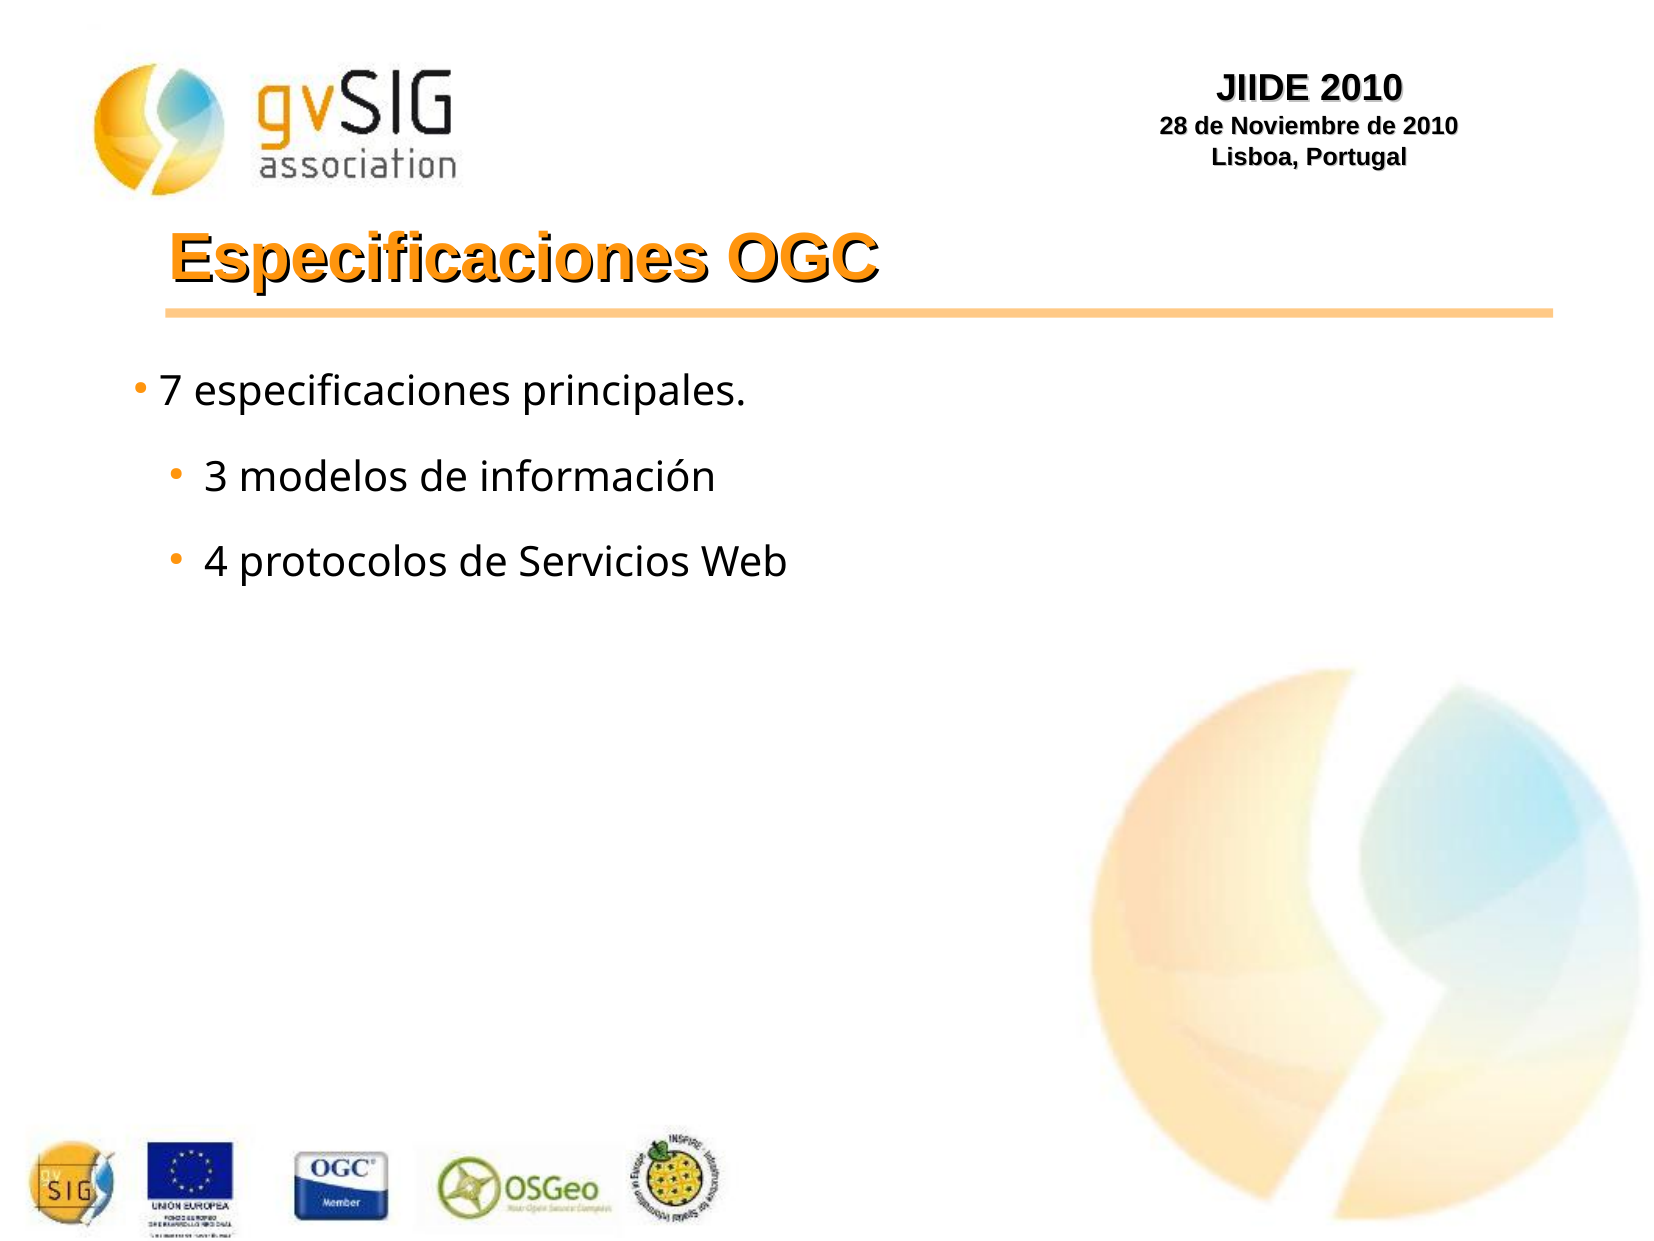

Especificaciones OGC
 7 especificaciones principales.
3 modelos de información
4 protocolos de Servicios Web